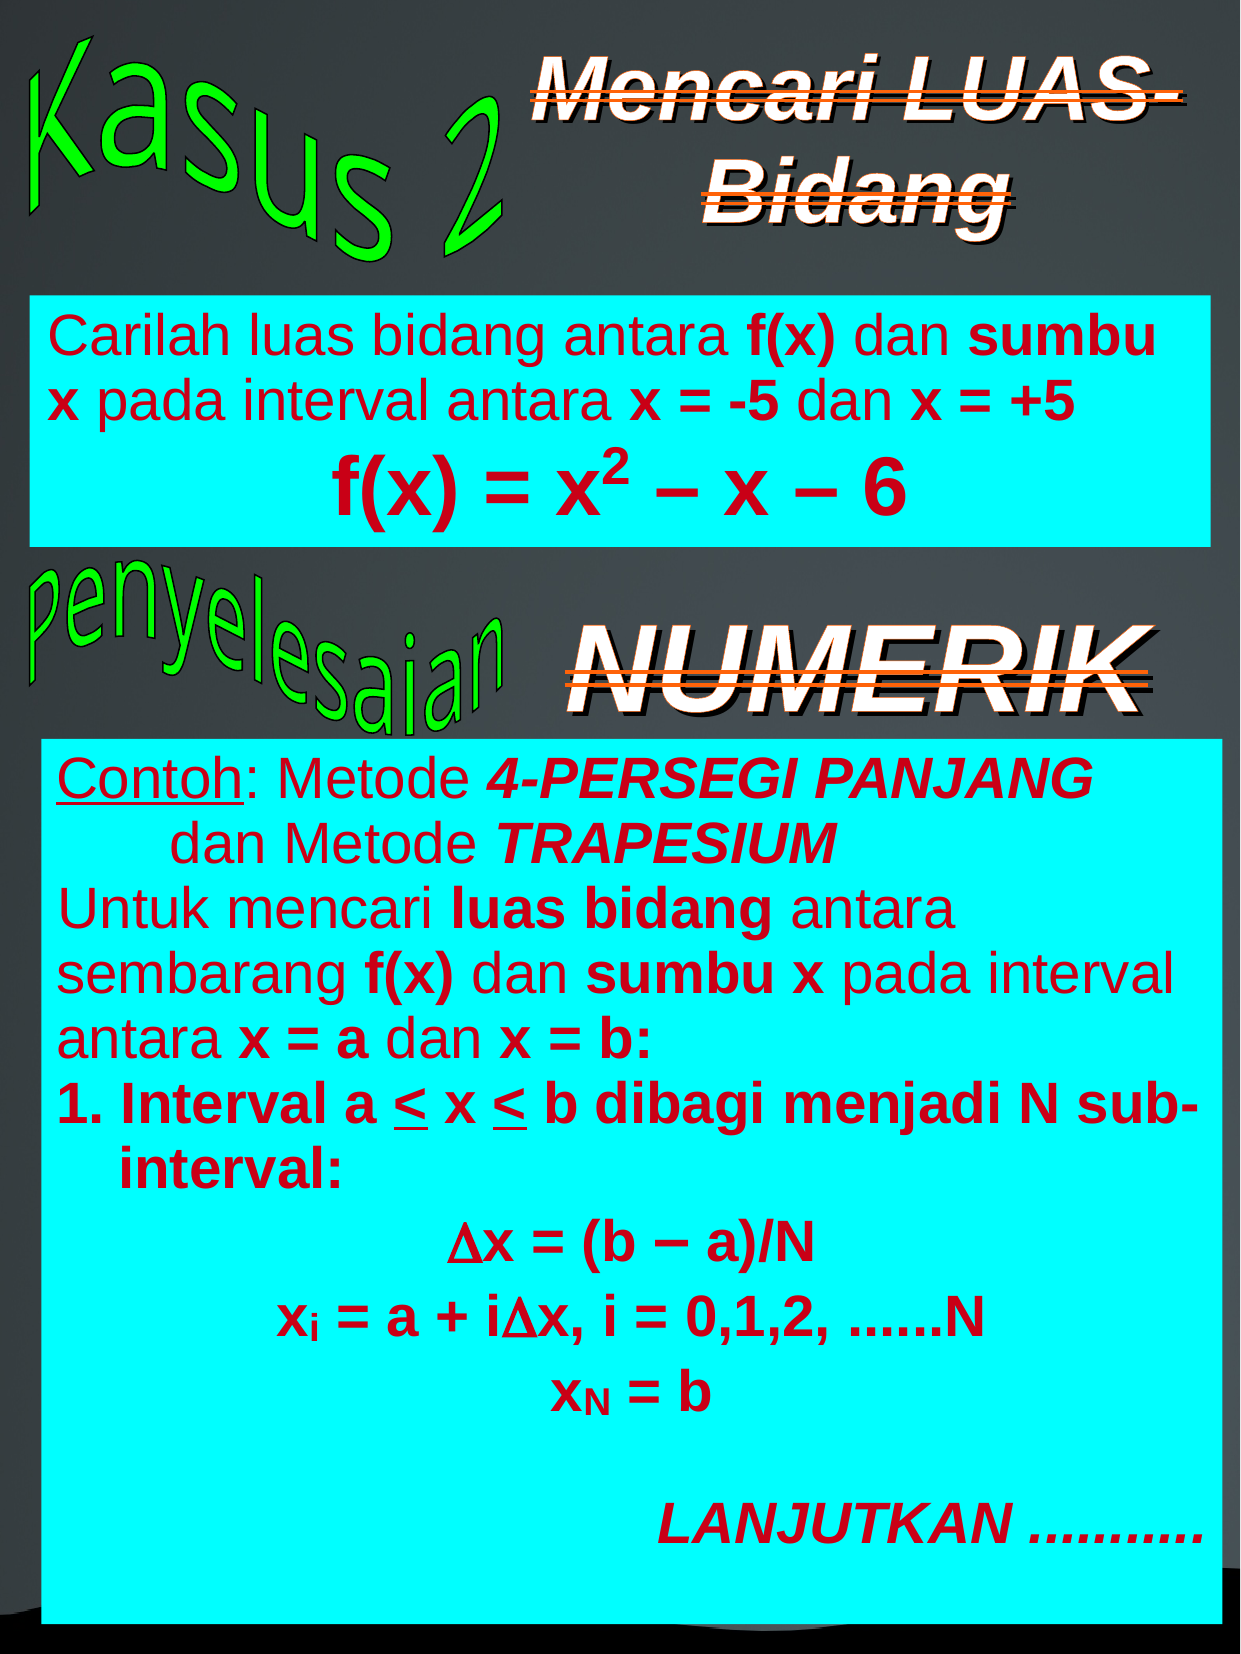

Kasus 2
Mencari LUAS-Bidang
Carilah luas bidang antara f(x) dan sumbu x pada interval antara x = -5 dan x = +5
f(x) = x2 – x – 6
Penyelesaian
NUMERIK
Contoh: Metode 4-PERSEGI PANJANG
 dan Metode TRAPESIUM
Untuk mencari luas bidang antara sembarang f(x) dan sumbu x pada interval antara x = a dan x = b:
1. Interval a < x < b dibagi menjadi N sub-interval:
Dx = (b – a)/N
xi = a + iDx, i = 0,1,2, ......N
xN = b
LANJUTKAN ...........
+5
∫
-5
+5
∫
-5
+5
-5